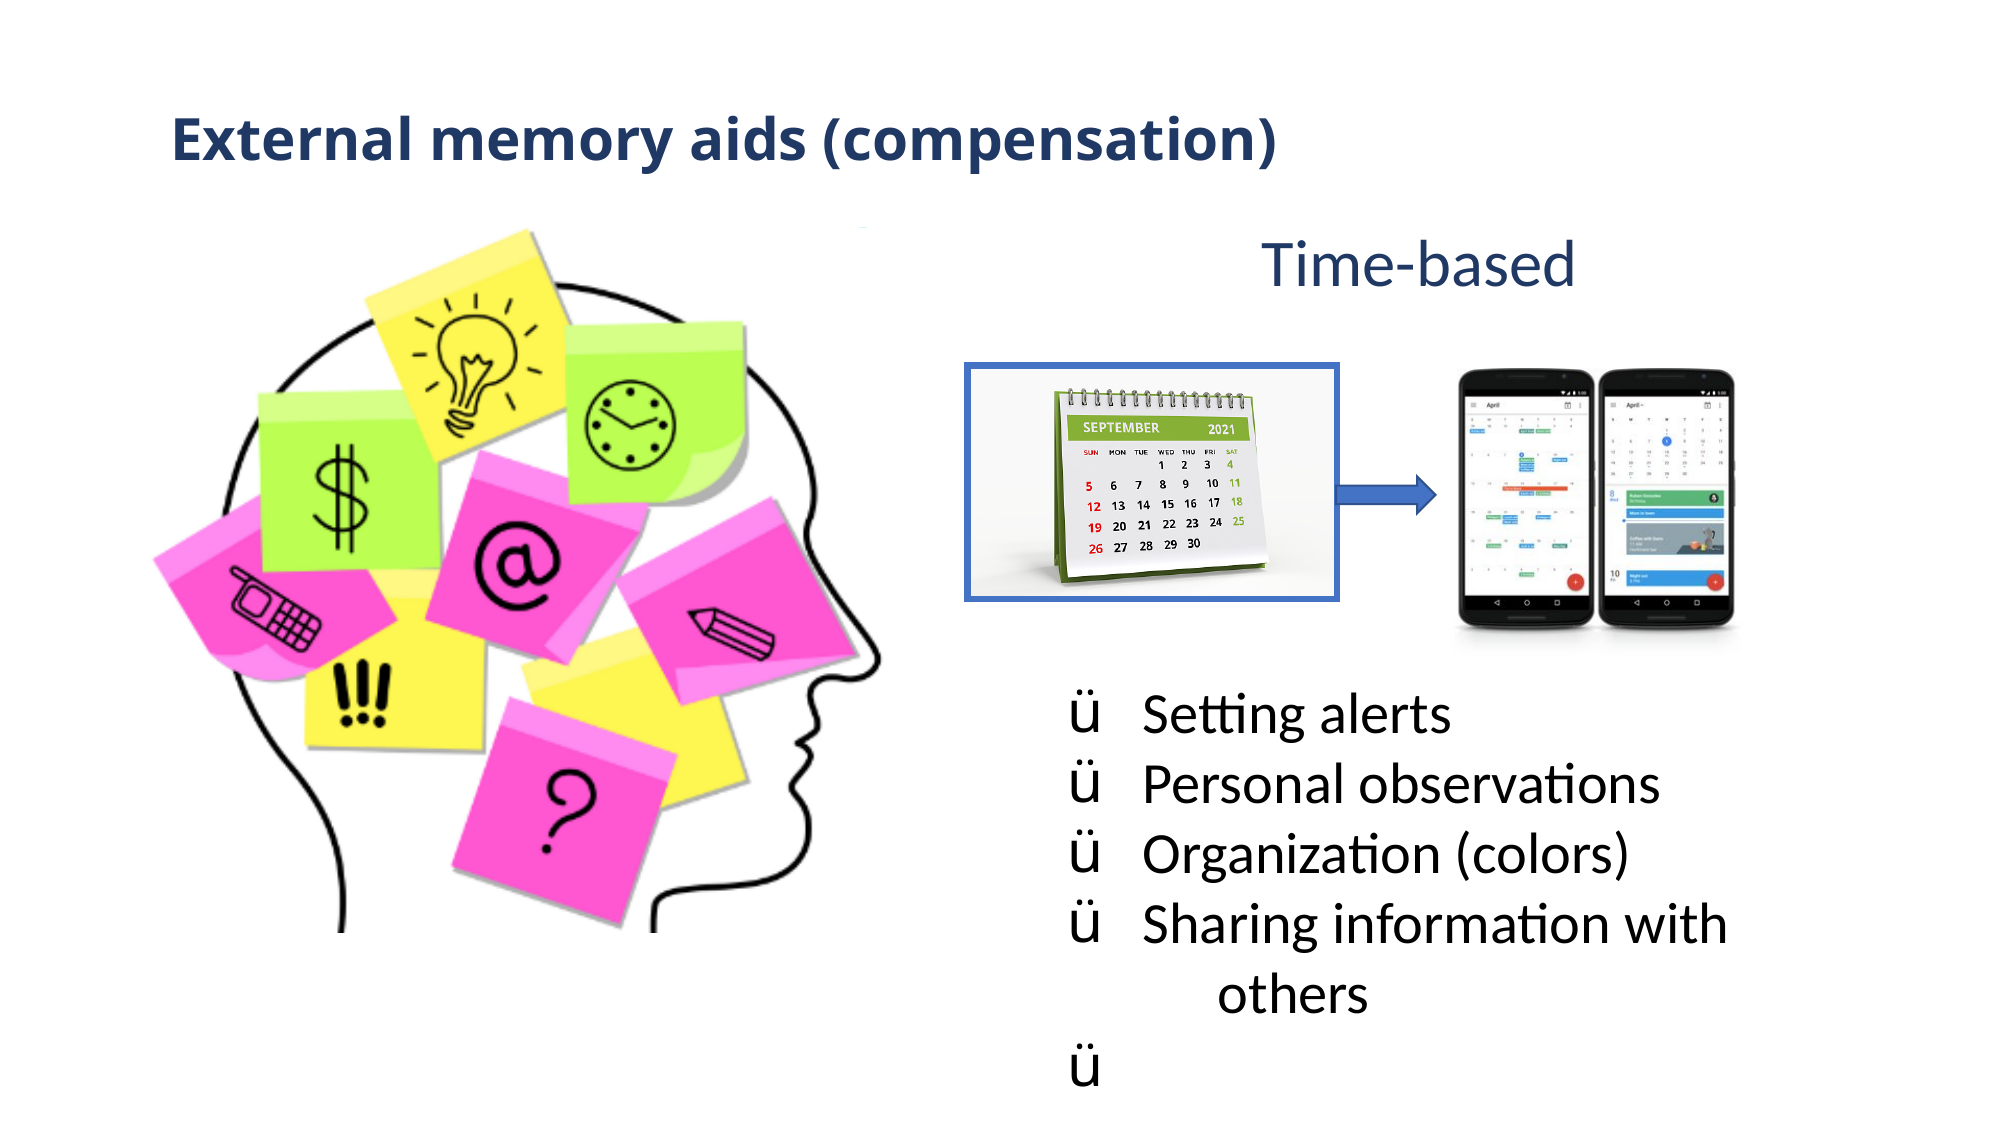

External memory aids (compensation)
Time-based
Setting alerts
Personal observations
Organization (colors)
Sharing information with others